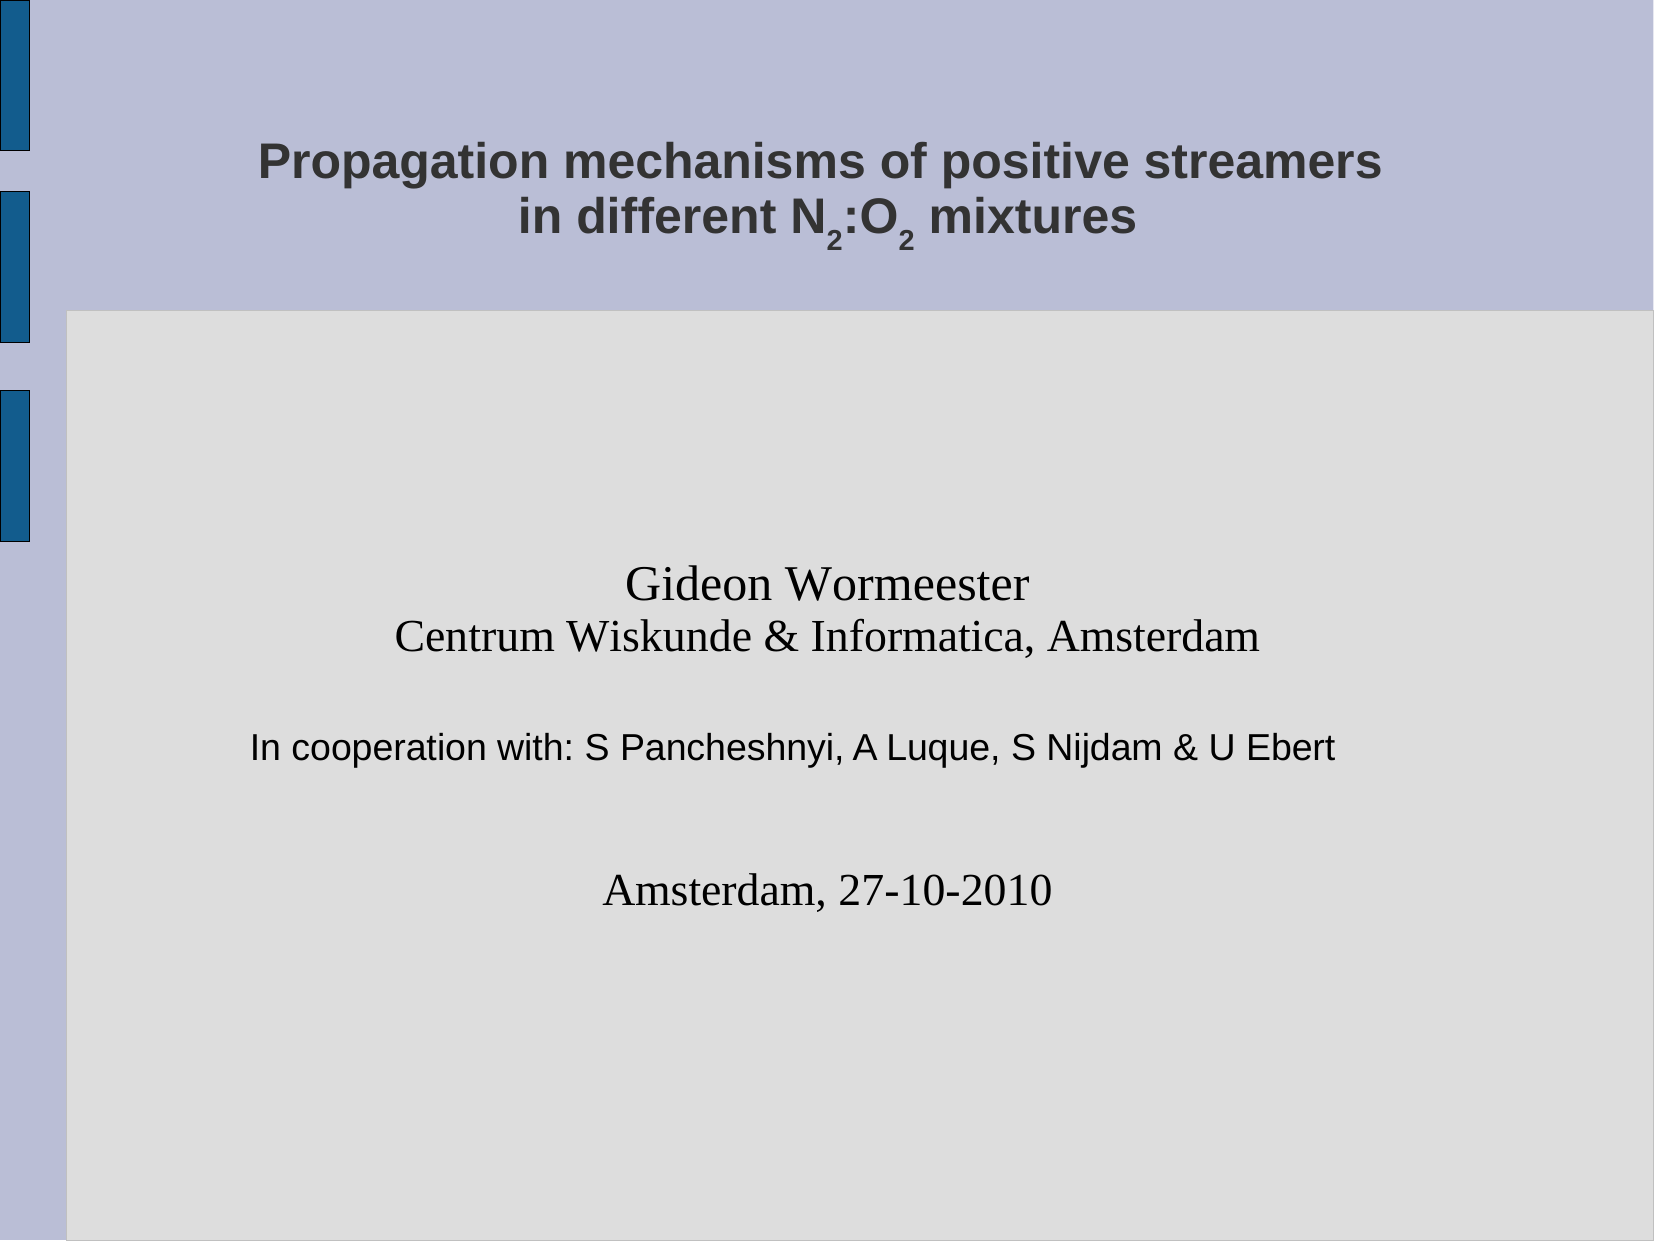

# Propagation mechanisms of positive streamers in different N2:O2 mixtures
Gideon Wormeester
Centrum Wiskunde & Informatica, Amsterdam
Amsterdam, 27-10-2010
In cooperation with: S Pancheshnyi, A Luque, S Nijdam & U Ebert